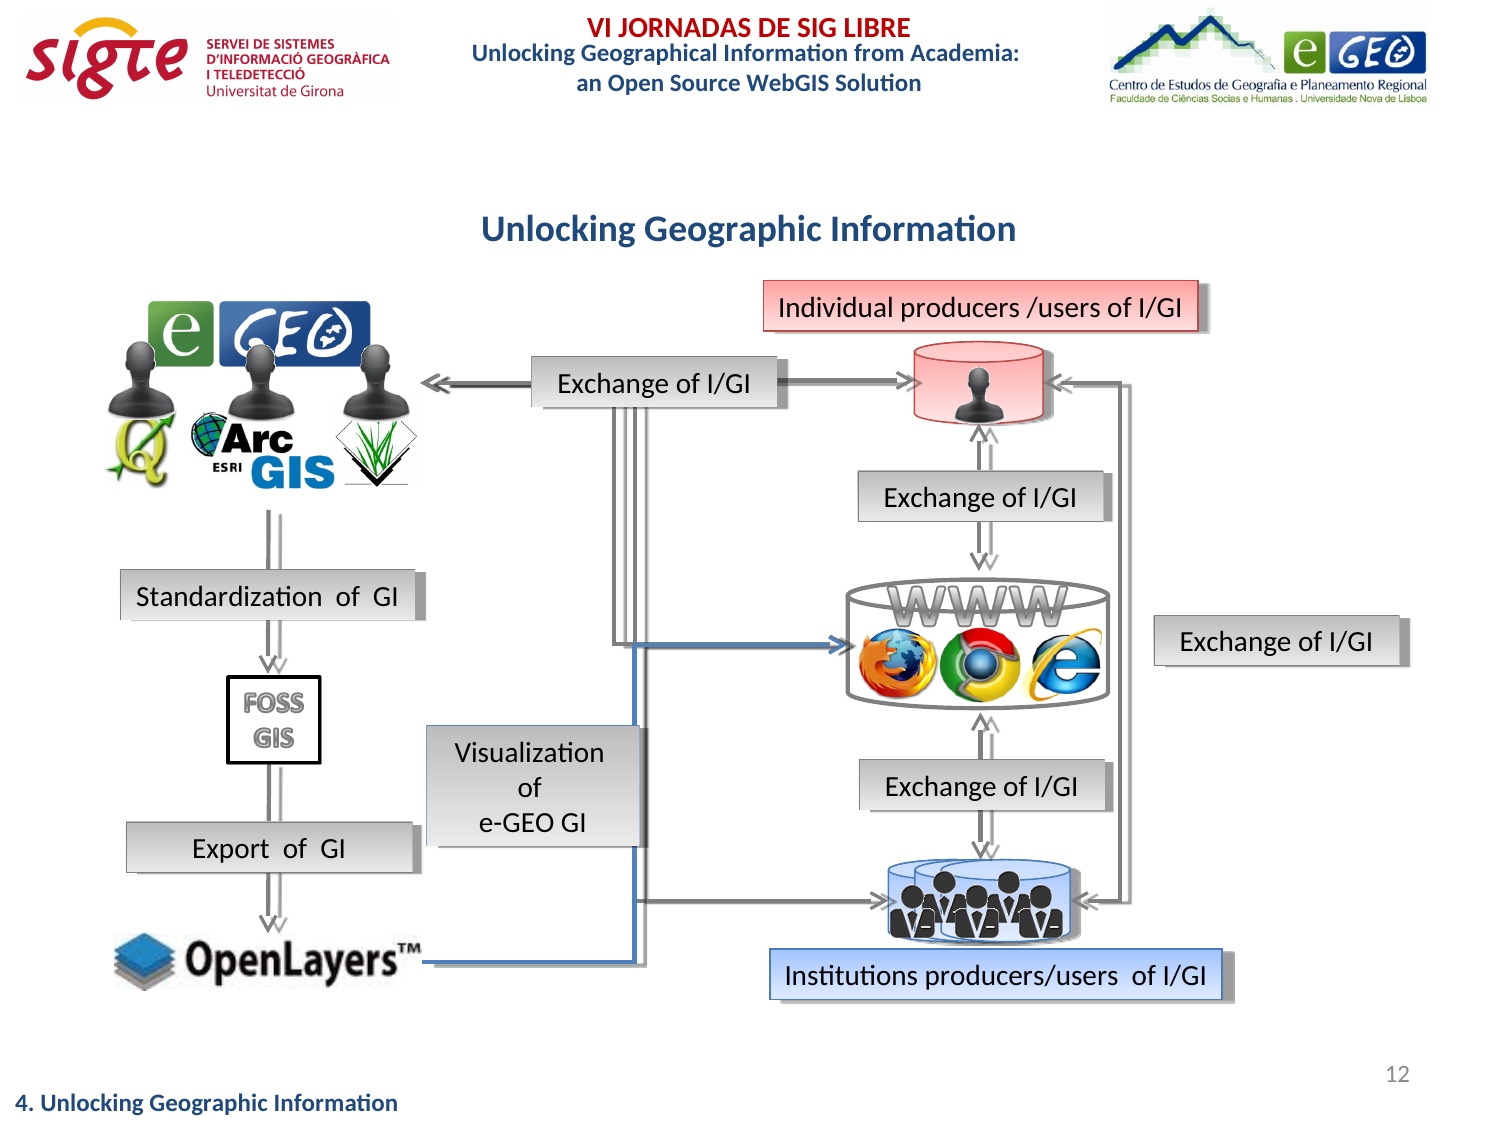

VI JORNADAS DE SIG LIBRE
Unlocking Geographical Information from Academia:
an Open Source WebGIS Solution
Unlocking Geographic Information
Individual producers /users of I/GI
Exchange of I/GI
Exchange of I/GI
Standardization of GI
Exchange of I/GI
Visualization of
e-GEO GI
Exchange of I/GI
Export of GI
Institutions producers/users of I/GI
4. Unlocking Geographic Information